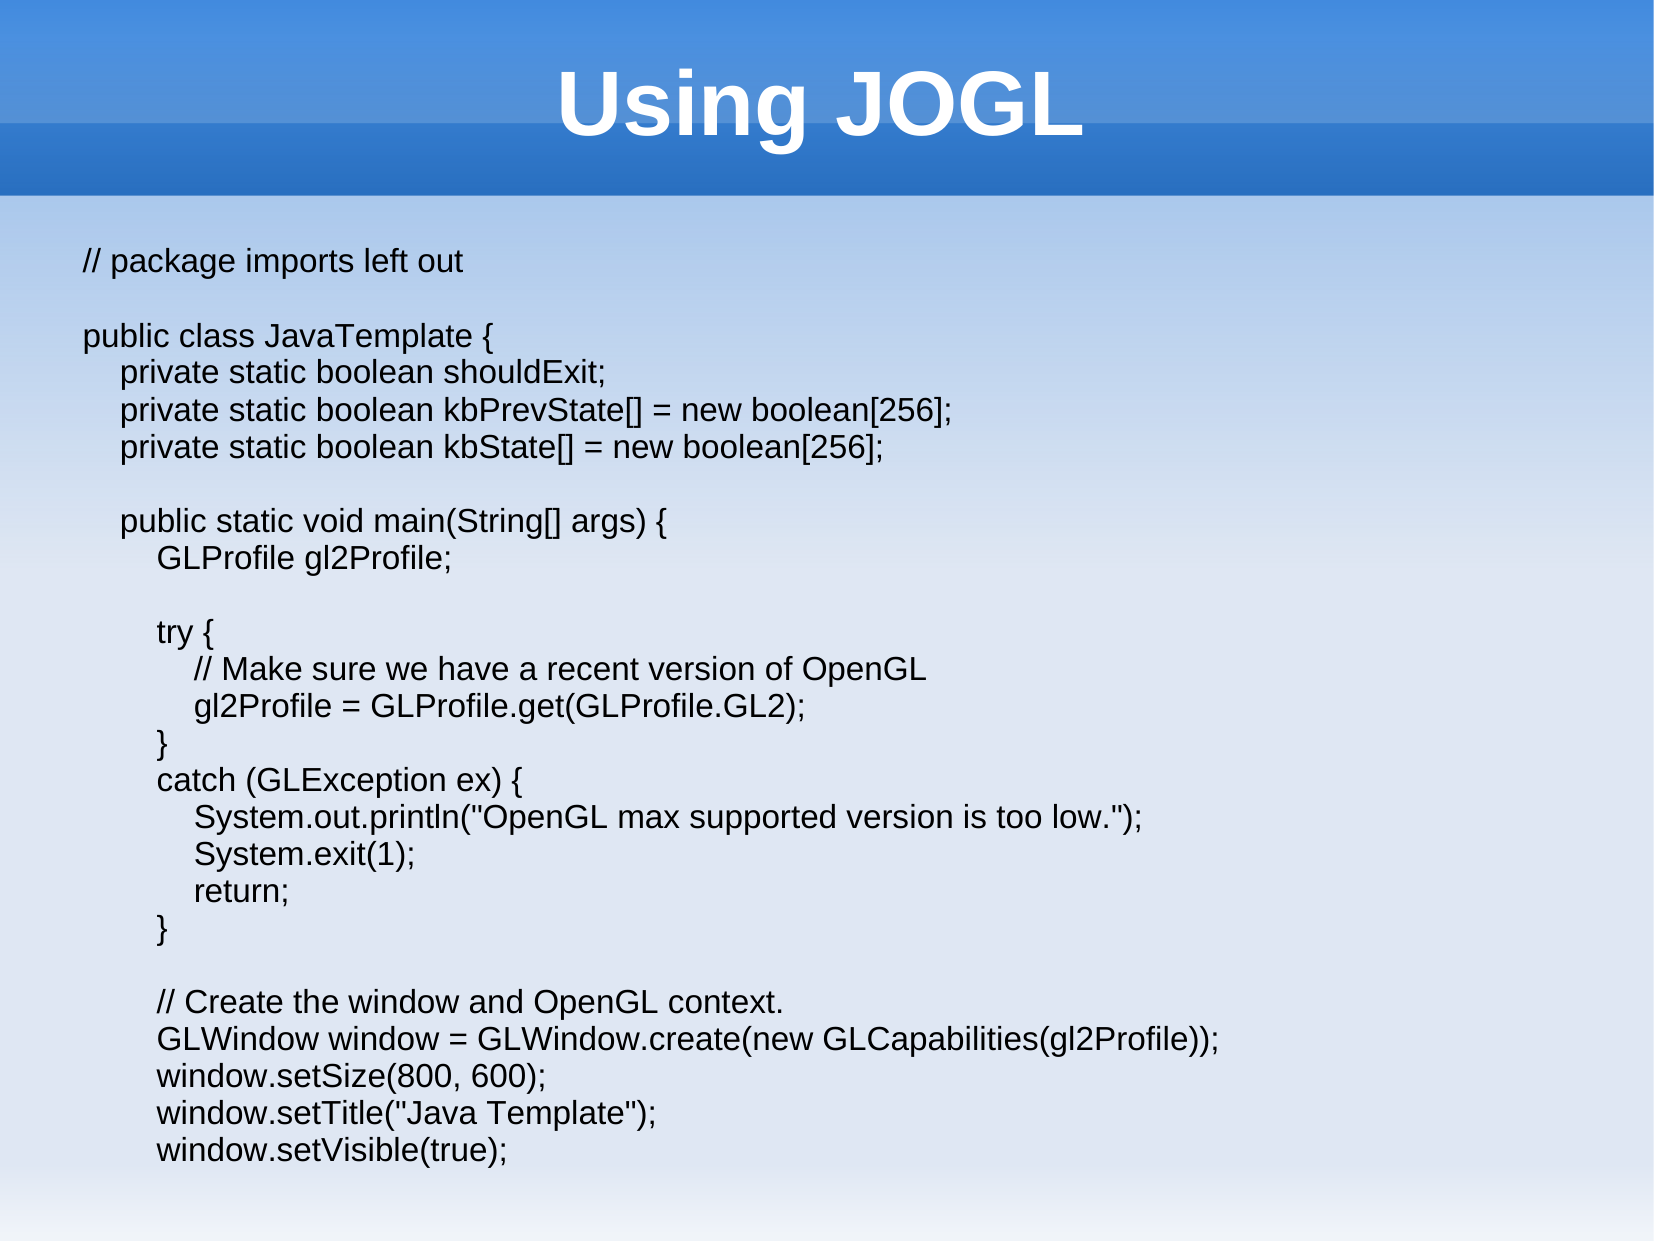

# Using JOGL
// package imports left out
public class JavaTemplate {
 private static boolean shouldExit;
 private static boolean kbPrevState[] = new boolean[256];
 private static boolean kbState[] = new boolean[256];
 public static void main(String[] args) {
 GLProfile gl2Profile;
 try {
 // Make sure we have a recent version of OpenGL
 gl2Profile = GLProfile.get(GLProfile.GL2);
 }
 catch (GLException ex) {
 System.out.println("OpenGL max supported version is too low.");
 System.exit(1);
 return;
 }
 // Create the window and OpenGL context.
 GLWindow window = GLWindow.create(new GLCapabilities(gl2Profile));
 window.setSize(800, 600);
 window.setTitle("Java Template");
 window.setVisible(true);